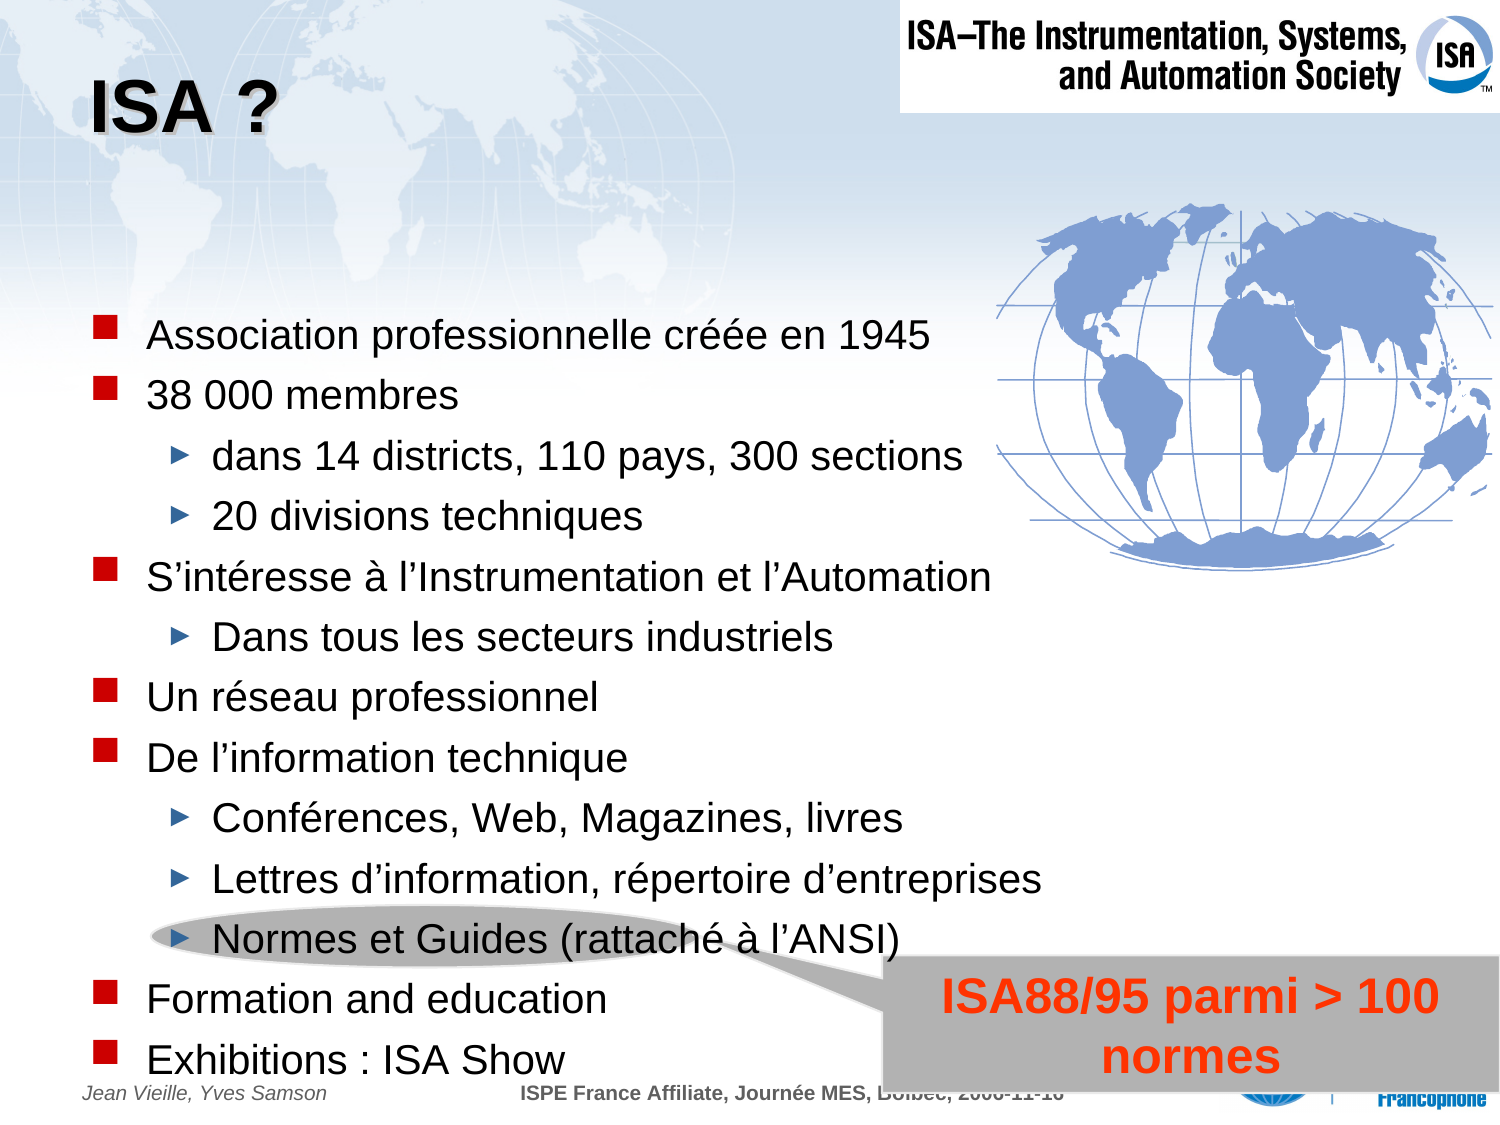

# ISA ?
Association professionnelle créée en 1945
38 000 membres
dans 14 districts, 110 pays, 300 sections
20 divisions techniques
S’intéresse à l’Instrumentation et l’Automation
Dans tous les secteurs industriels
Un réseau professionnel
De l’information technique
Conférences, Web, Magazines, livres
Lettres d’information, répertoire d’entreprises
Normes et Guides (rattaché à l’ANSI)
Formation and education
Exhibitions : ISA Show
ISA88/95 parmi > 100 normes